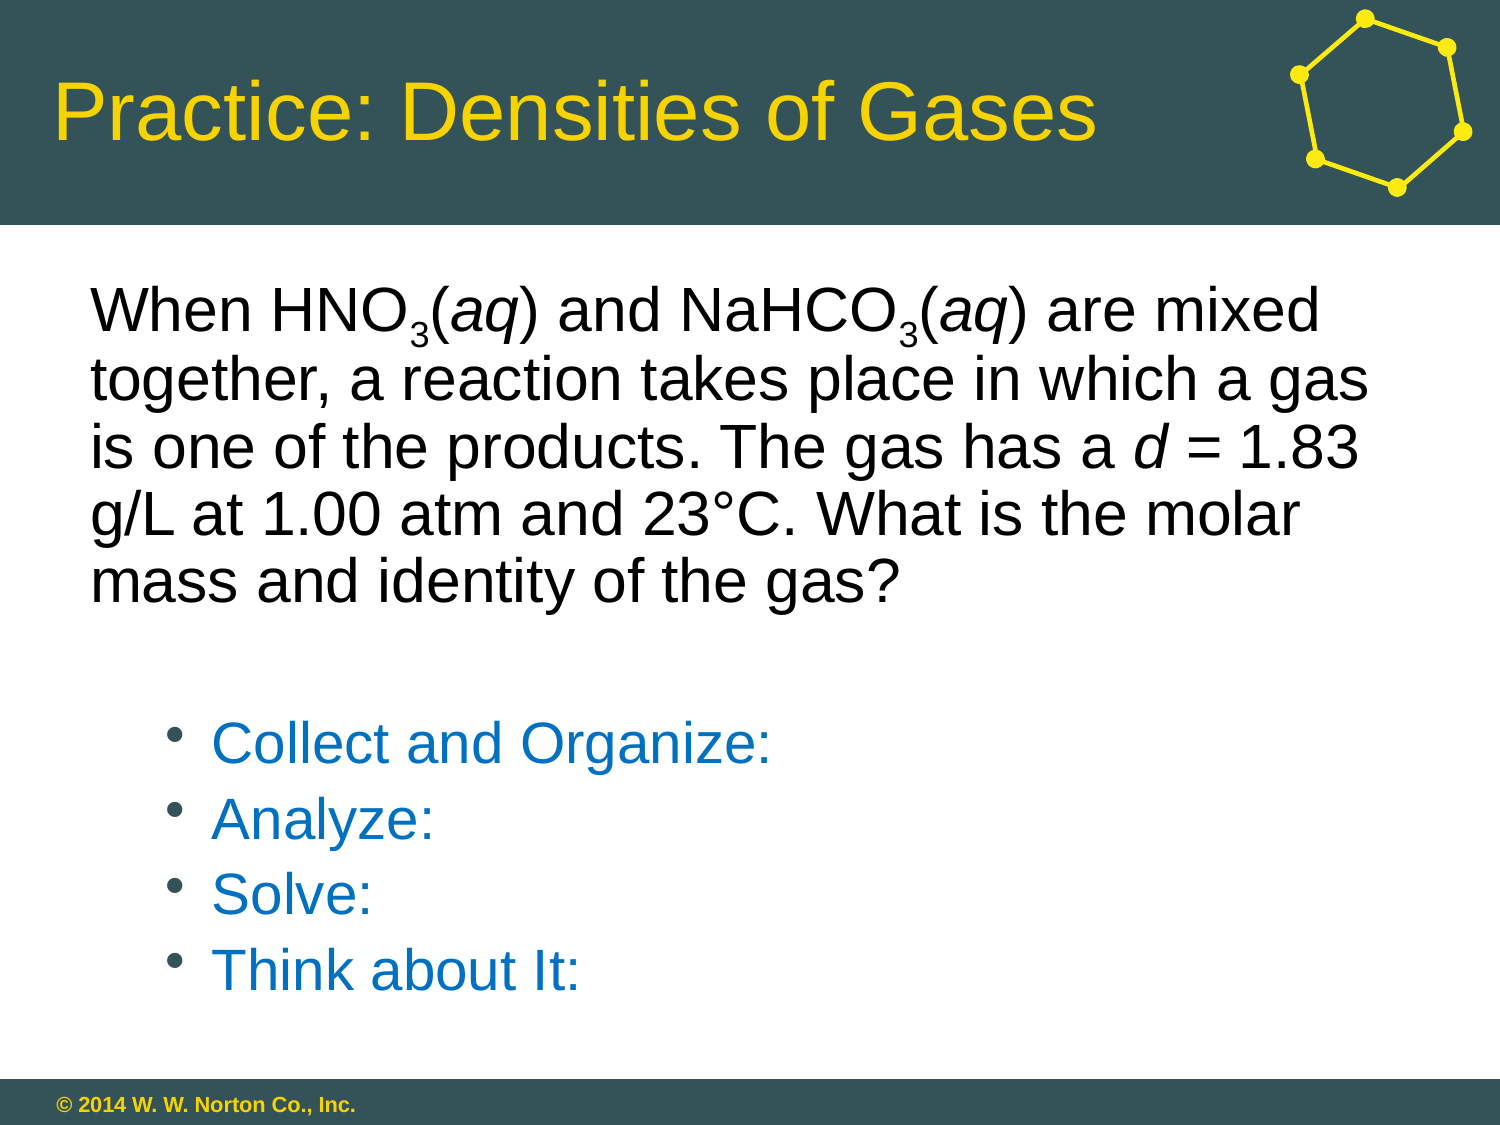

# Practice: Densities of Gases
When HNO3(aq) and NaHCO3(aq) are mixed together, a reaction takes place in which a gas is one of the products. The gas has a d = 1.83 g/L at 1.00 atm and 23°C. What is the molar mass and identity of the gas?
Collect and Organize:
Analyze:
Solve:
Think about It: